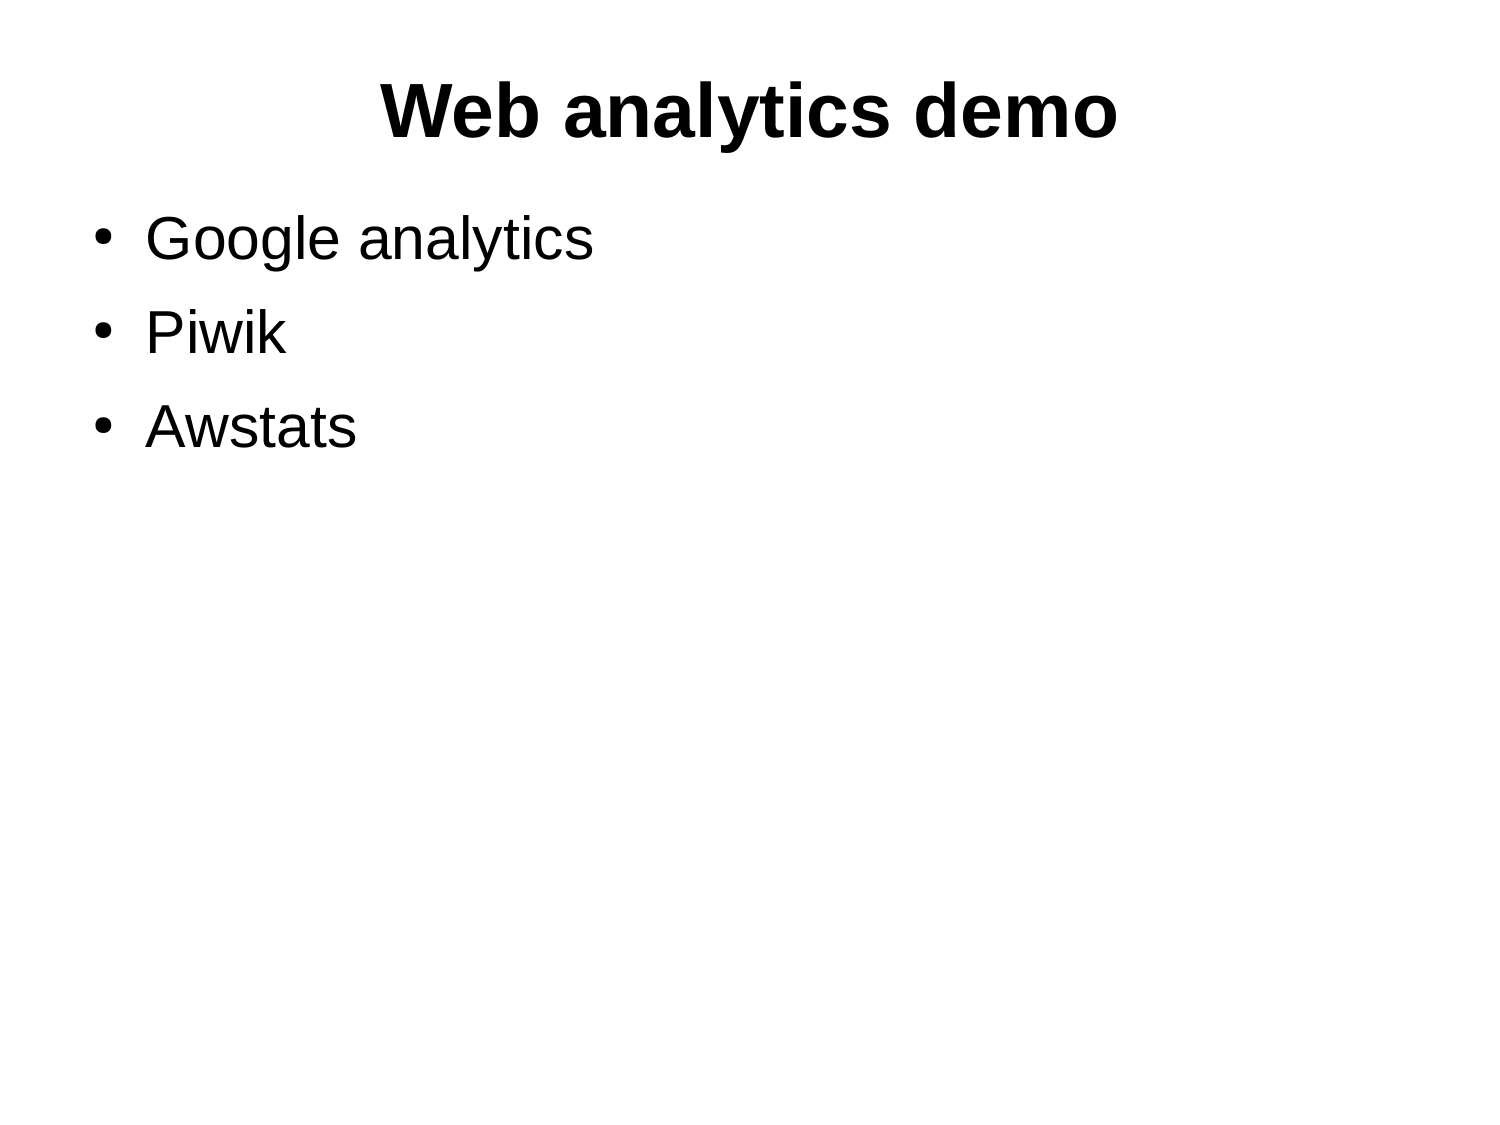

# Web analytics demo
Google analytics
Piwik
Awstats